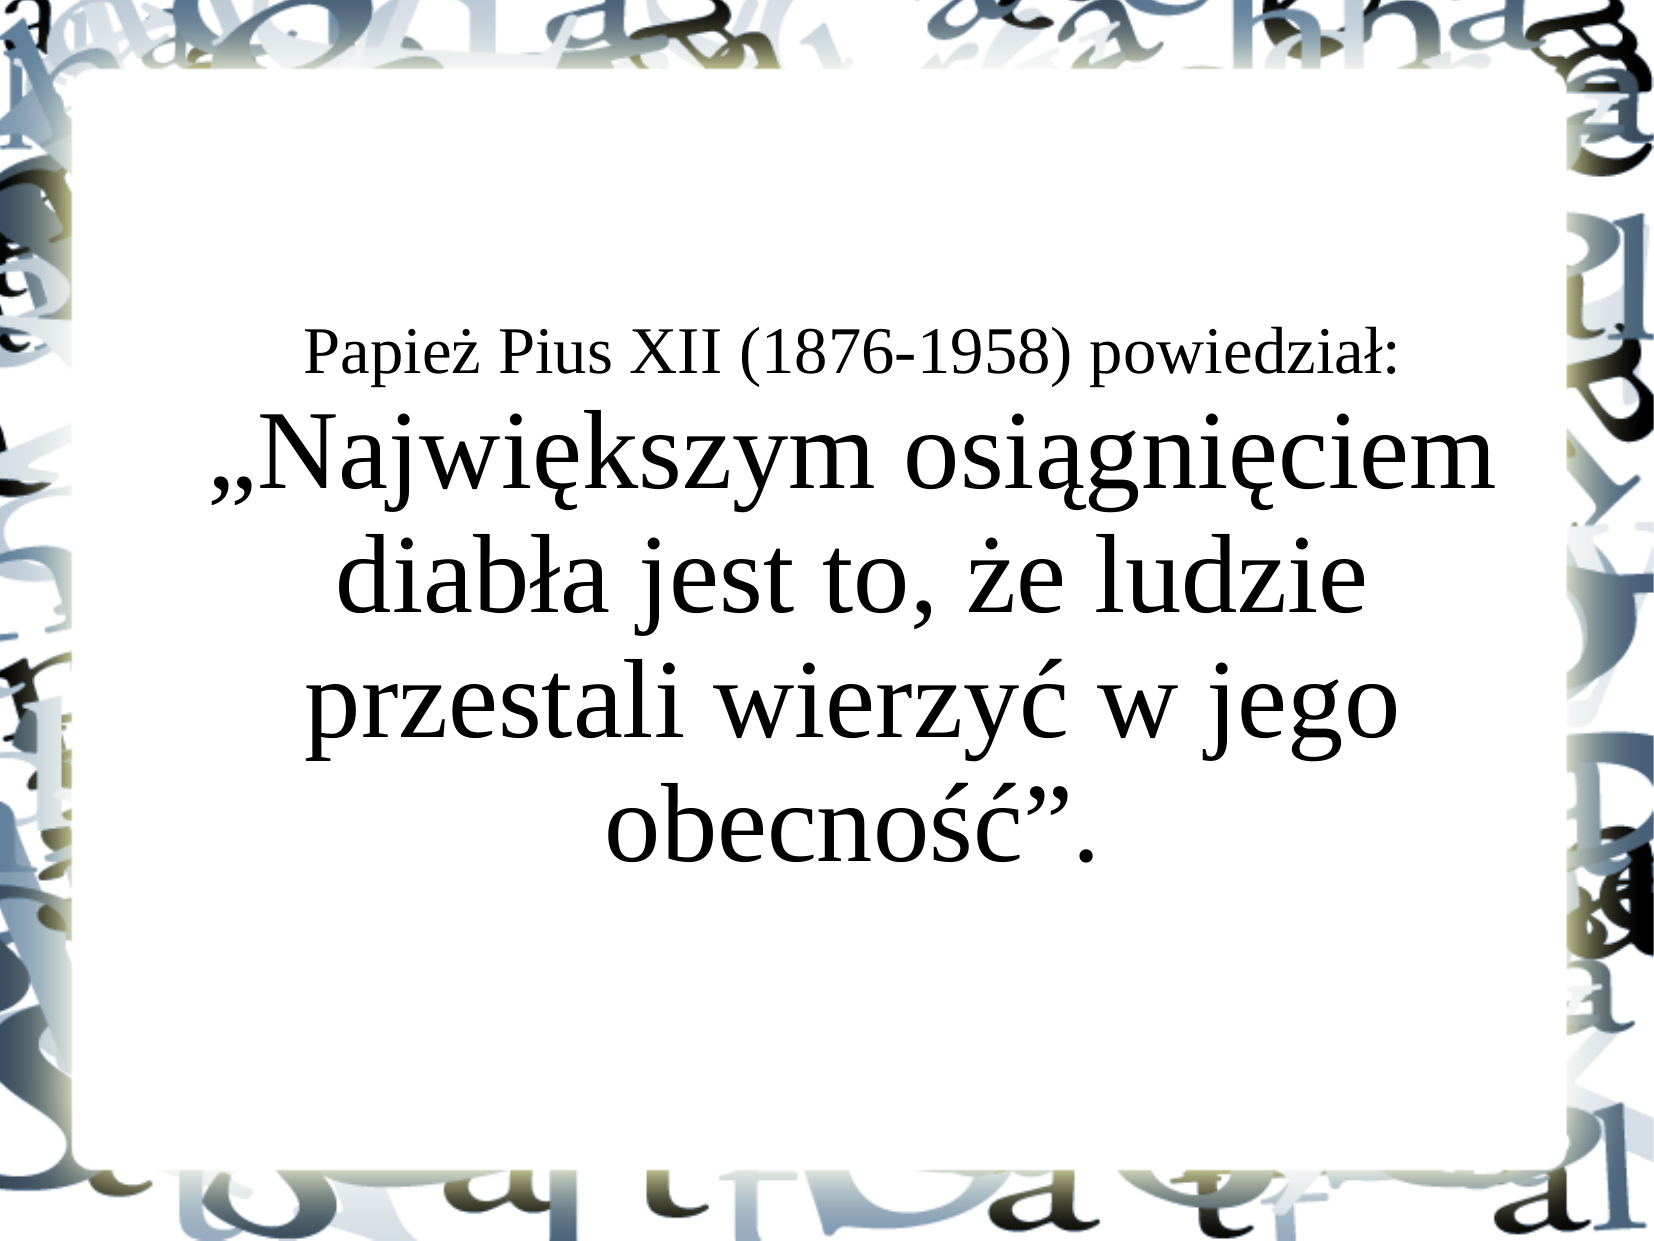

# Papież Pius XII (1876-1958) powiedział: „Największym osiągnięciem diabła jest to, że ludzie przestali wierzyć w jego obecność”.